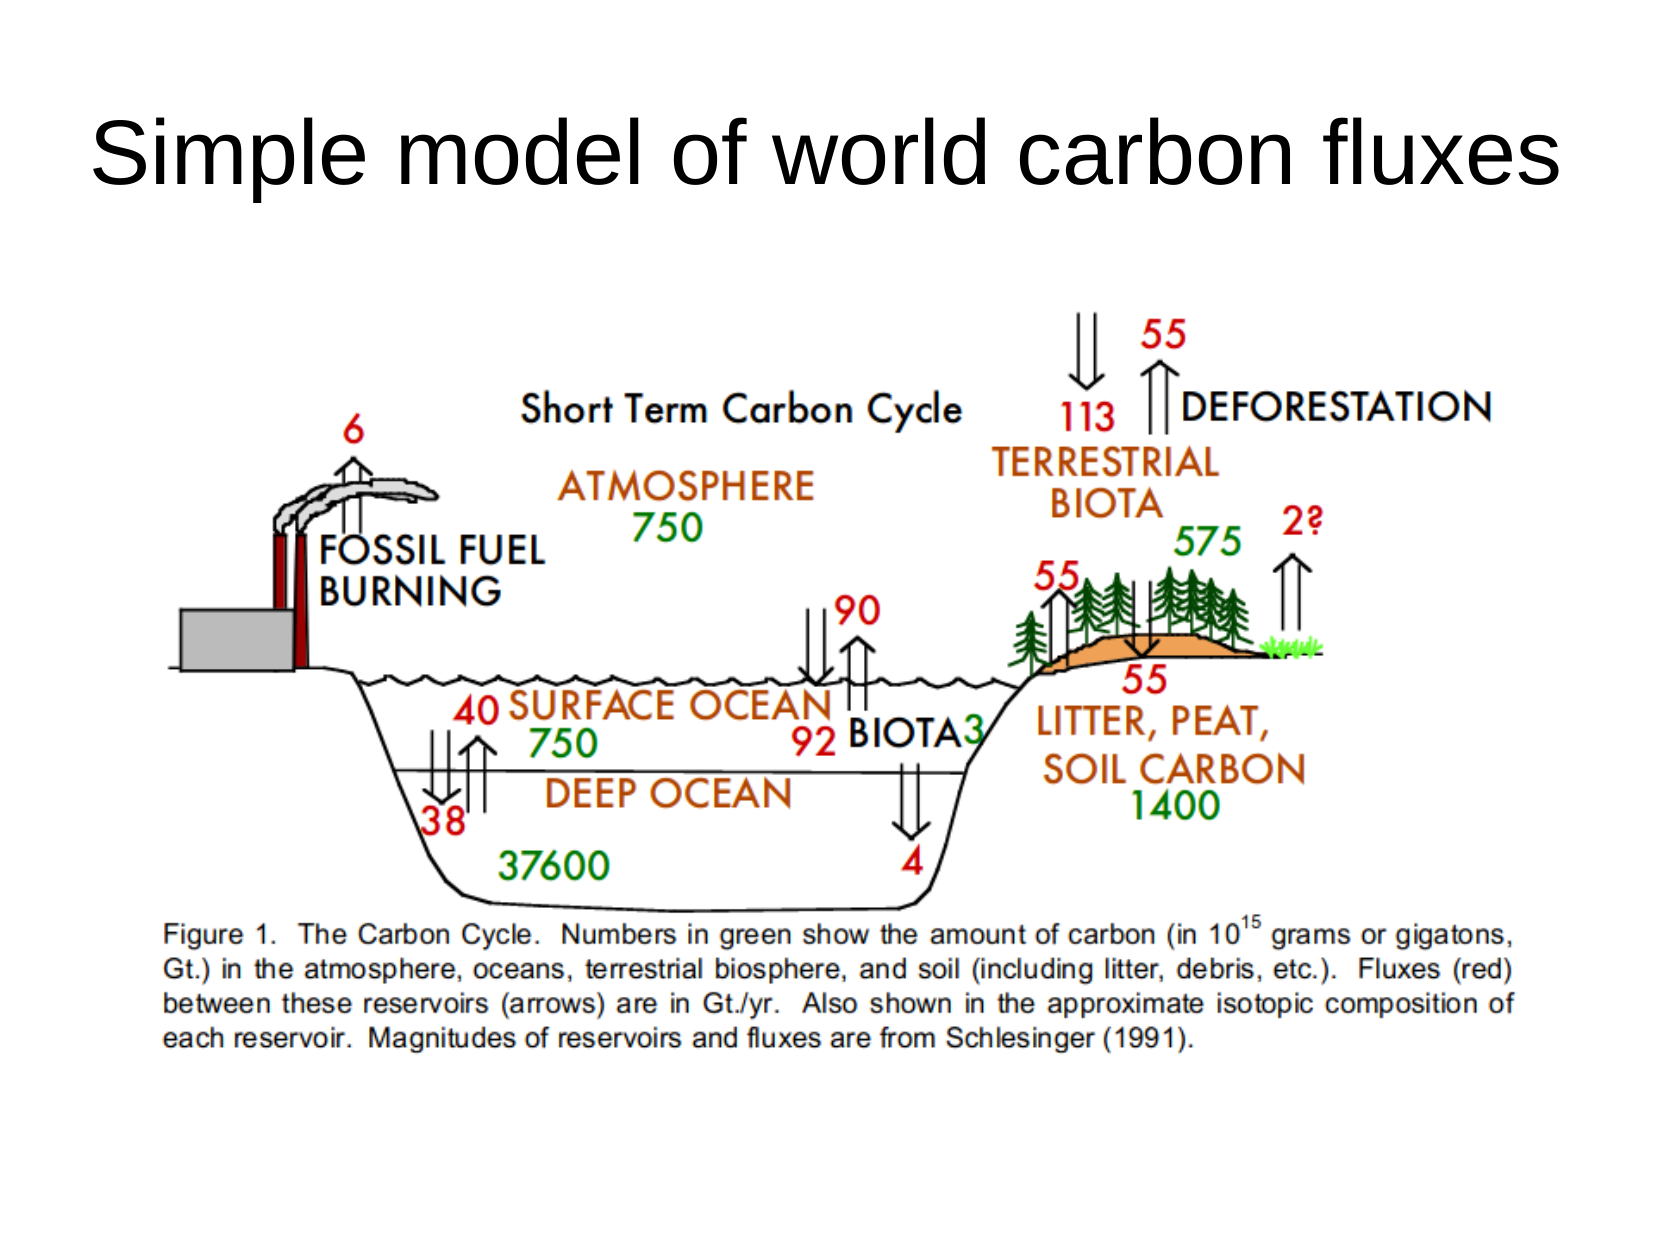

# Simple model of world carbon fluxes